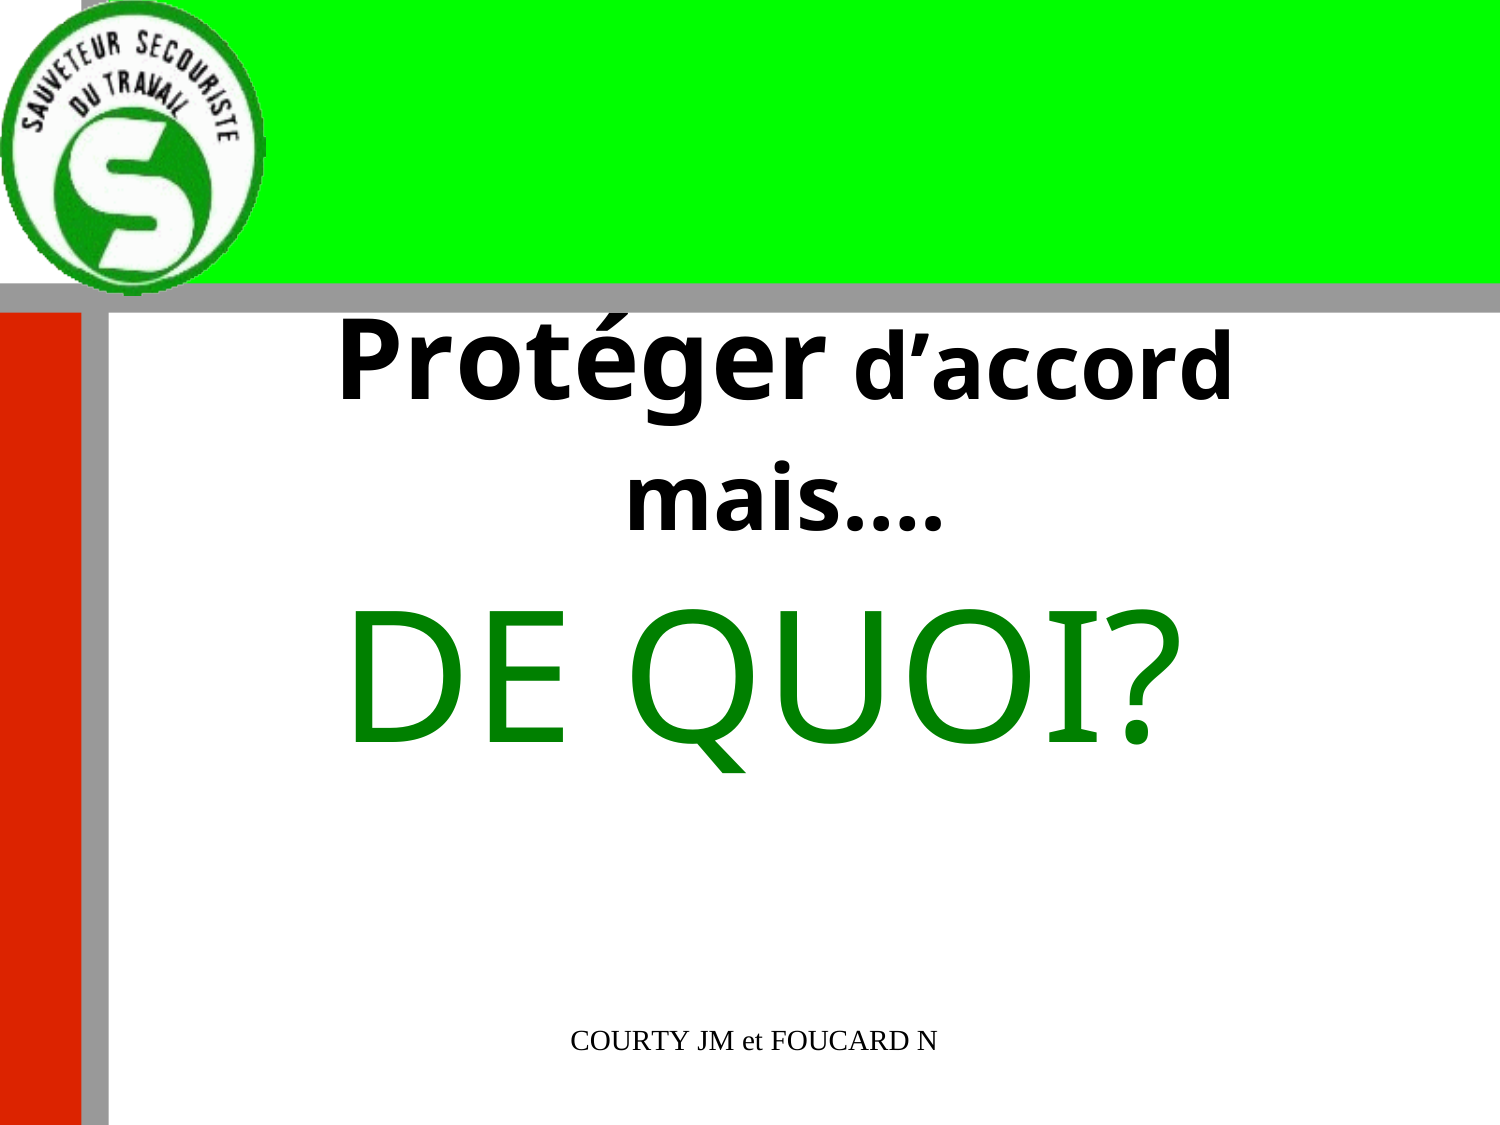

# Protéger d’accord mais….
DE QUOI?
 COURTY JM et FOUCARD N